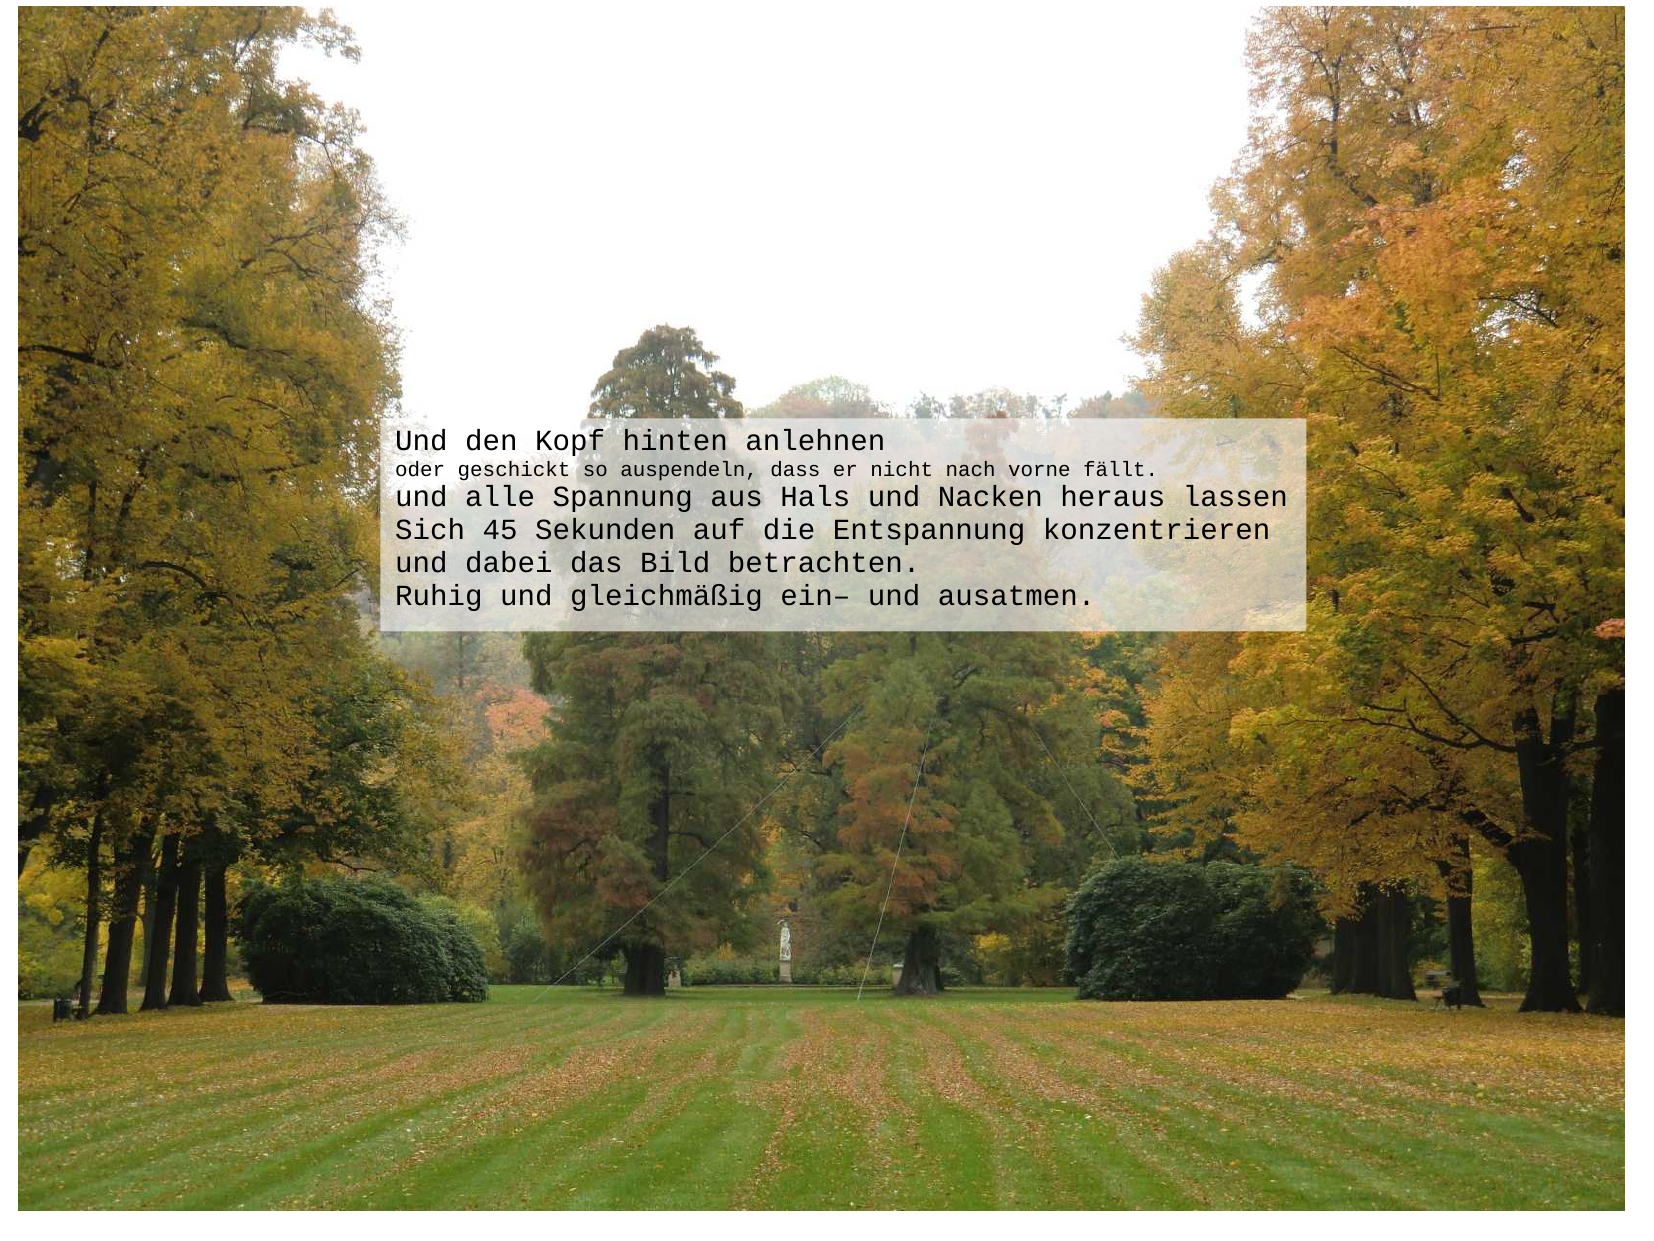

Und den Kopf hinten anlehnen
oder geschickt so auspendeln, dass er nicht nach vorne fällt.
und alle Spannung aus Hals und Nacken heraus lassen
Sich 45 Sekunden auf die Entspannung konzentrieren und dabei das Bild betrachten.
Ruhig und gleichmäßig ein– und ausatmen.